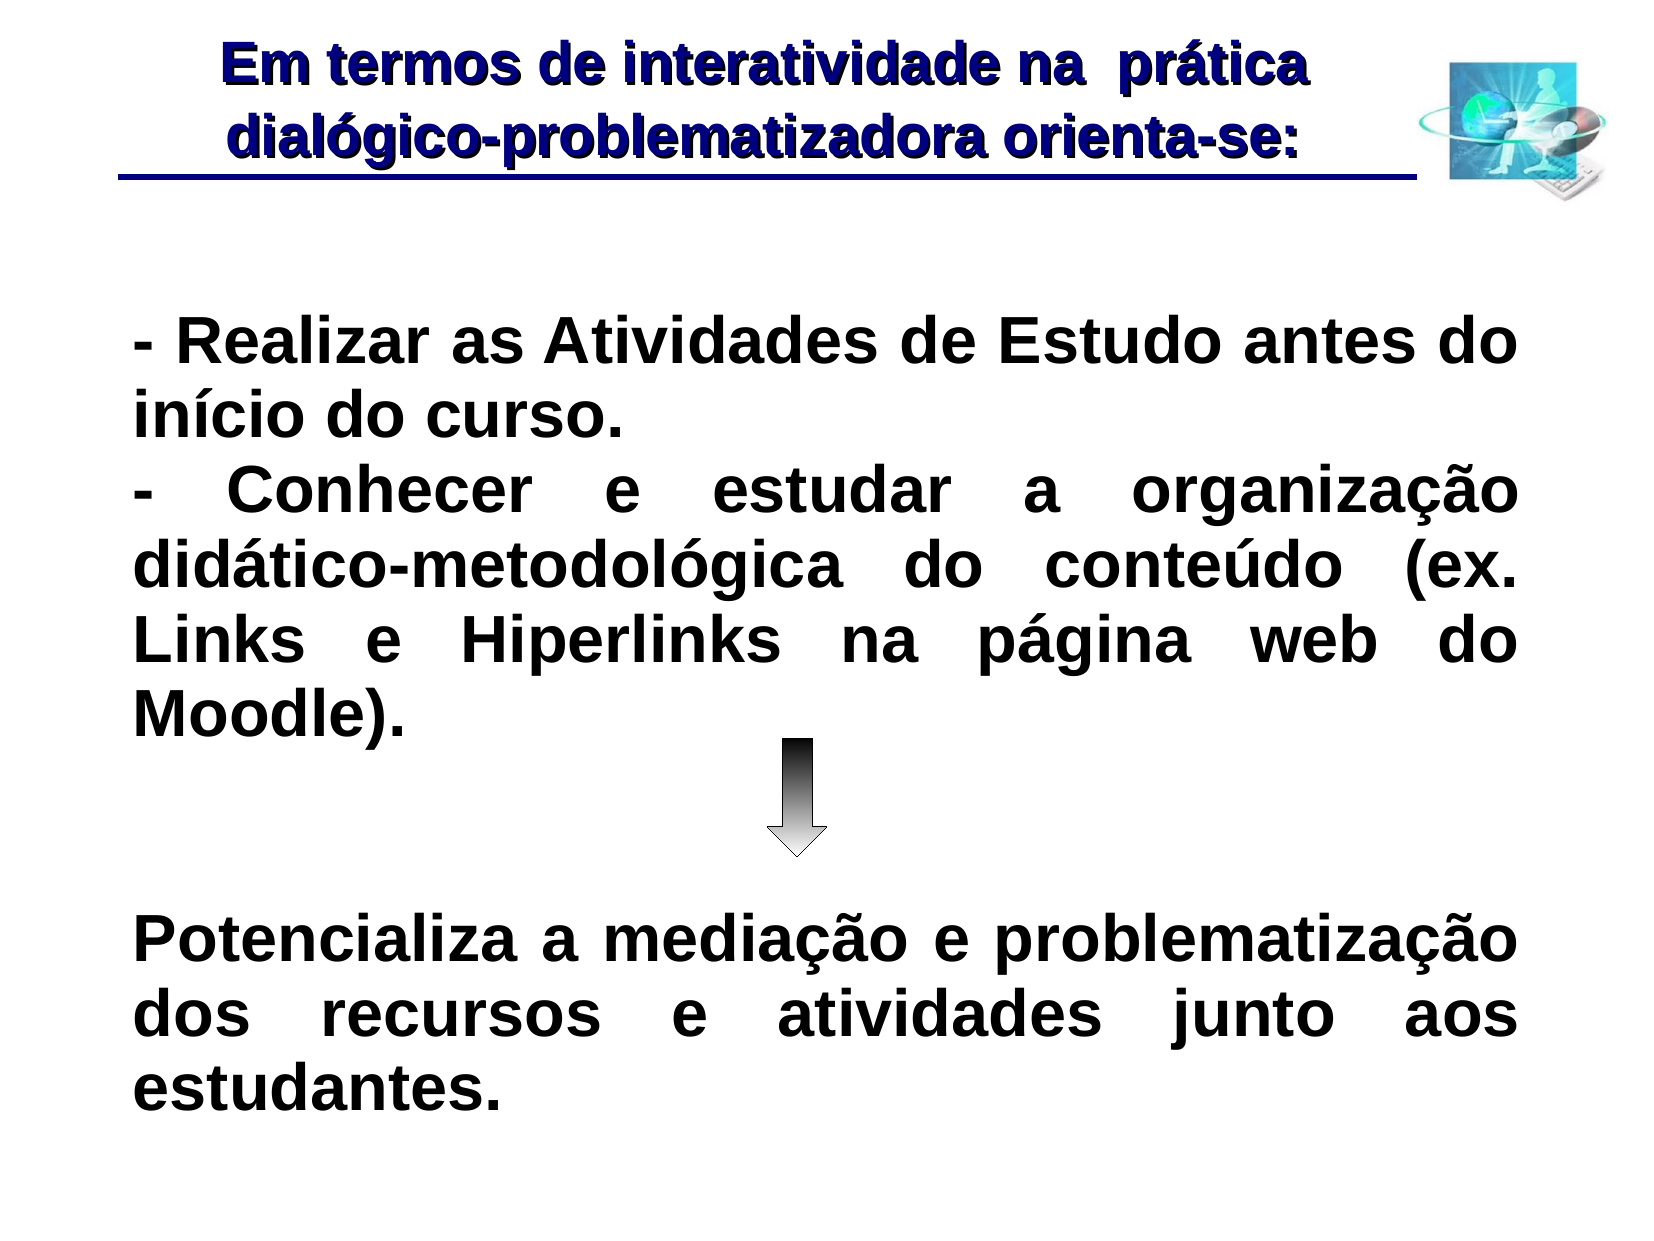

Em termos de interatividade na prática
 dialógico-problematizadora orienta-se:
- Realizar as Atividades de Estudo antes do início do curso.
- Conhecer e estudar a organização didático-metodológica do conteúdo (ex. Links e Hiperlinks na página web do Moodle).
Potencializa a mediação e problematização dos recursos e atividades junto aos estudantes.